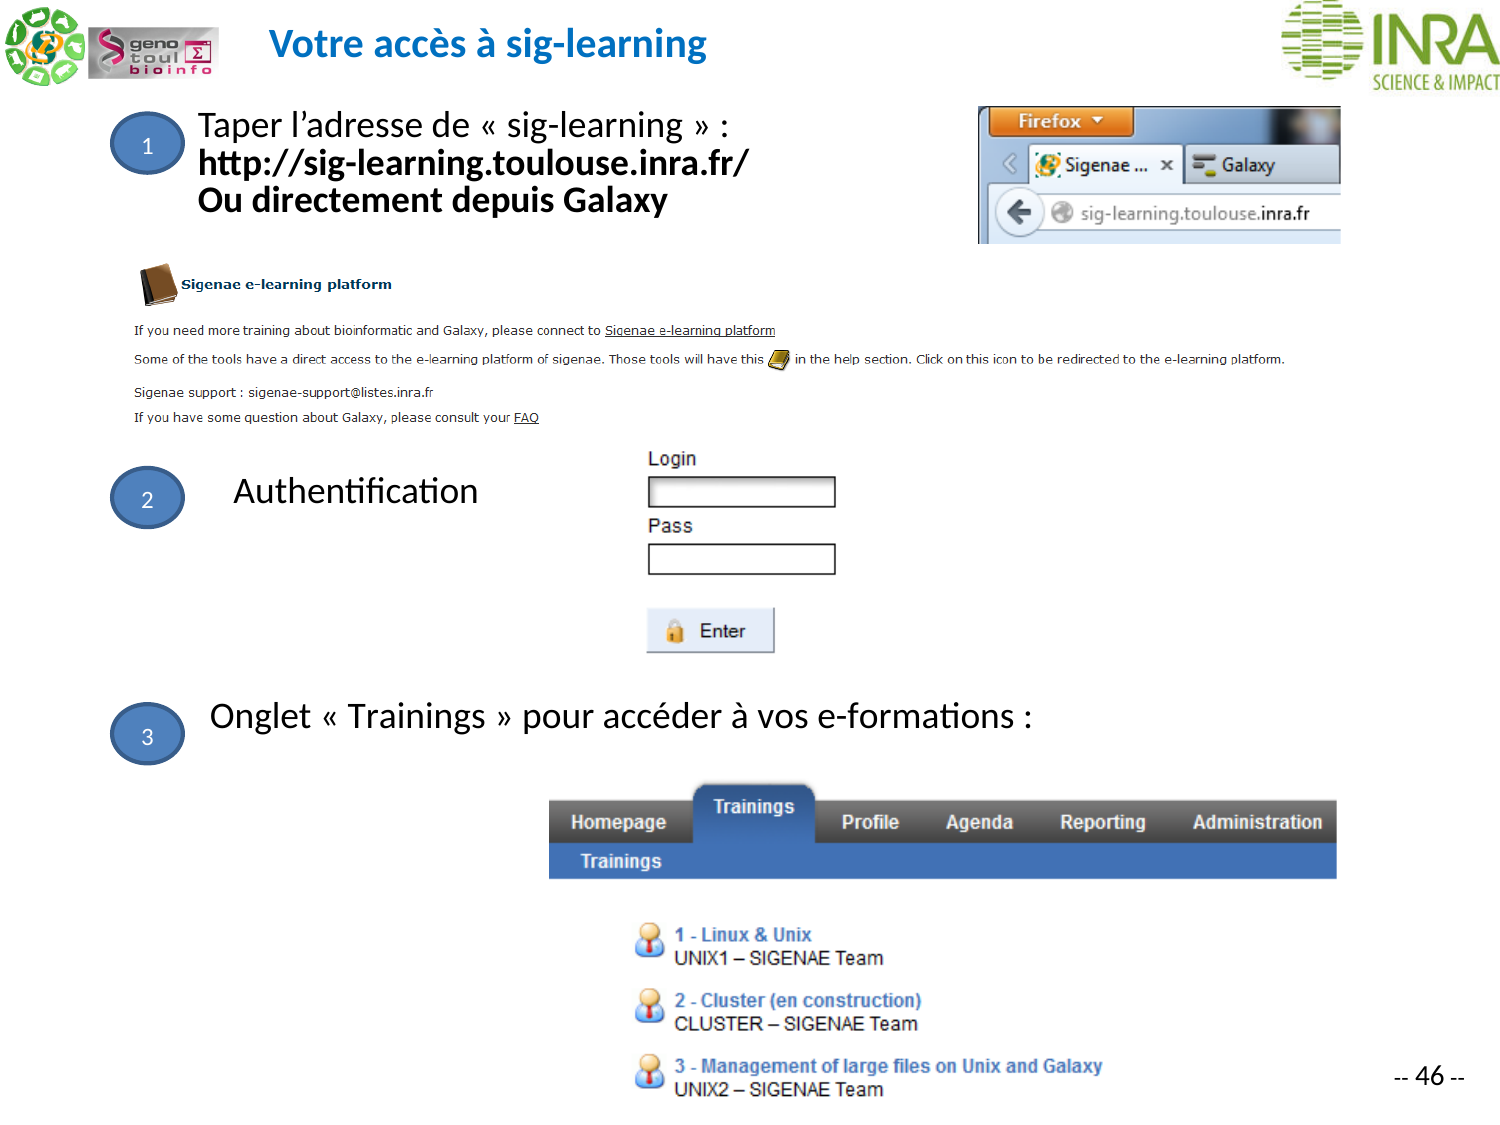

Votre accès à sig-learning
Taper l’adresse de « sig-learning » :
http://sig-learning.toulouse.inra.fr/
Ou directement depuis Galaxy
1
2
Authentification
Onglet « Trainings » pour accéder à vos e-formations :
3